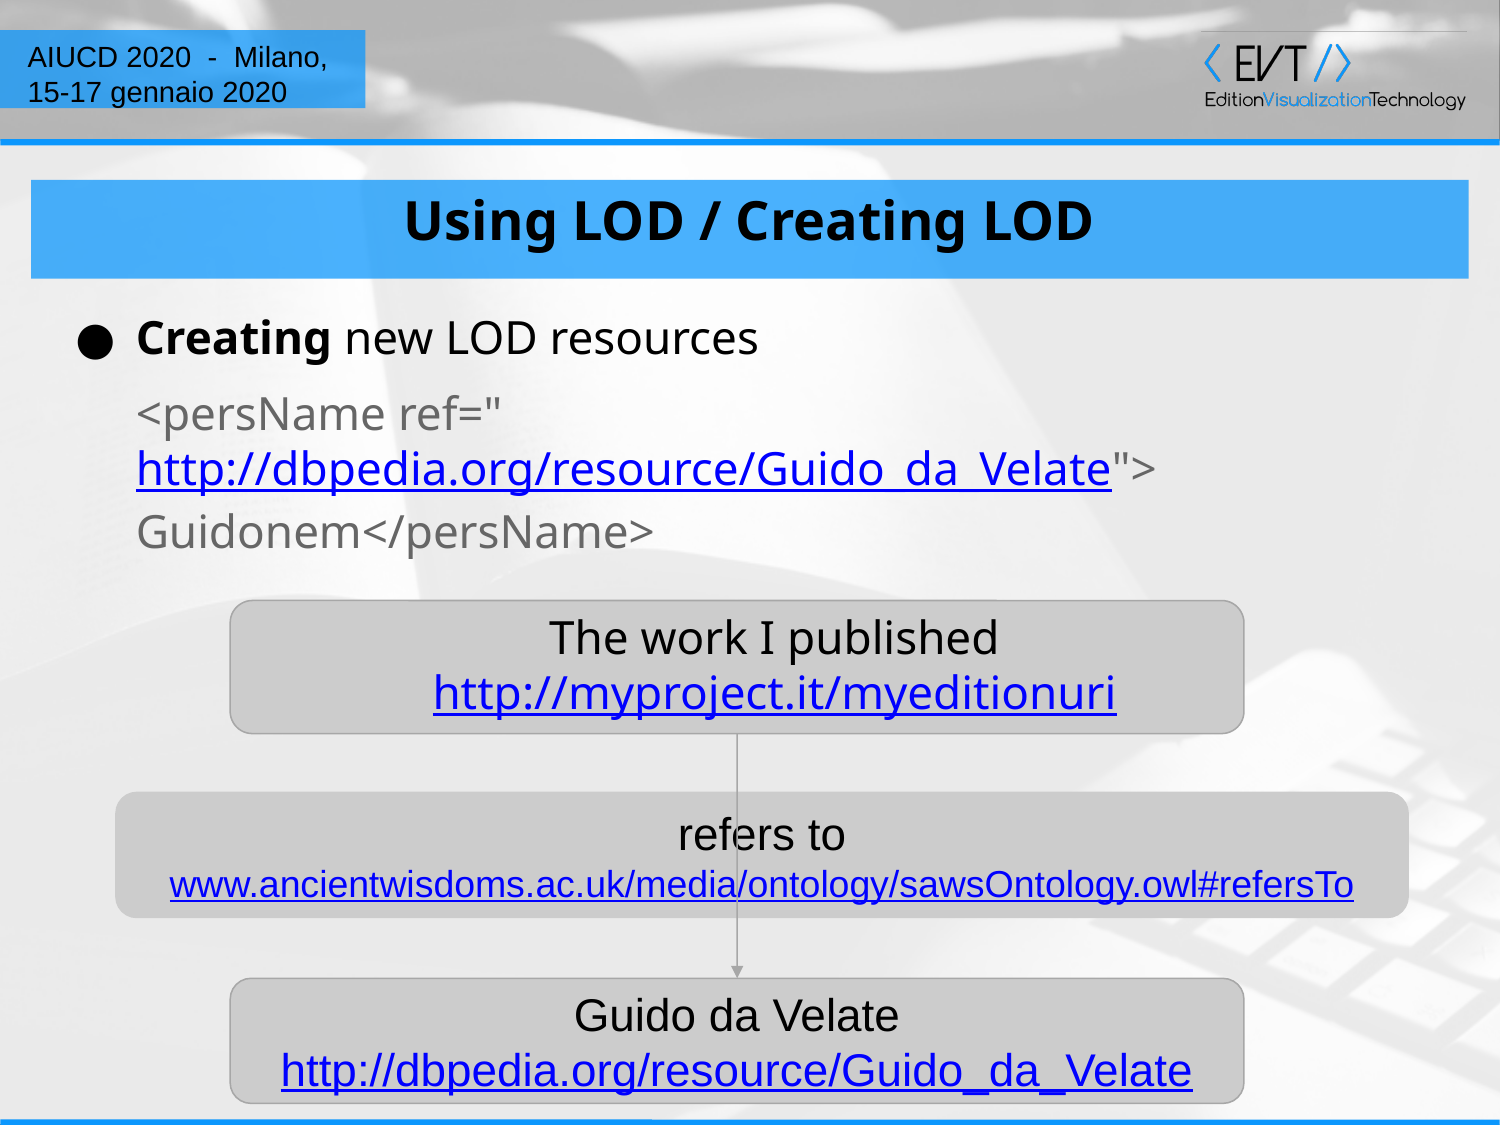

# Using LOD / Creating LOD
Creating new LOD resources
<persName ref="http://dbpedia.org/resource/Guido_da_Velate">
Guidonem</persName>
The work I published
http://myproject.it/myeditionuri
refers to
www.ancientwisdoms.ac.uk/media/ontology/sawsOntology.owl#refersTo
Guido da Velate
http://dbpedia.org/resource/Guido_da_Velate